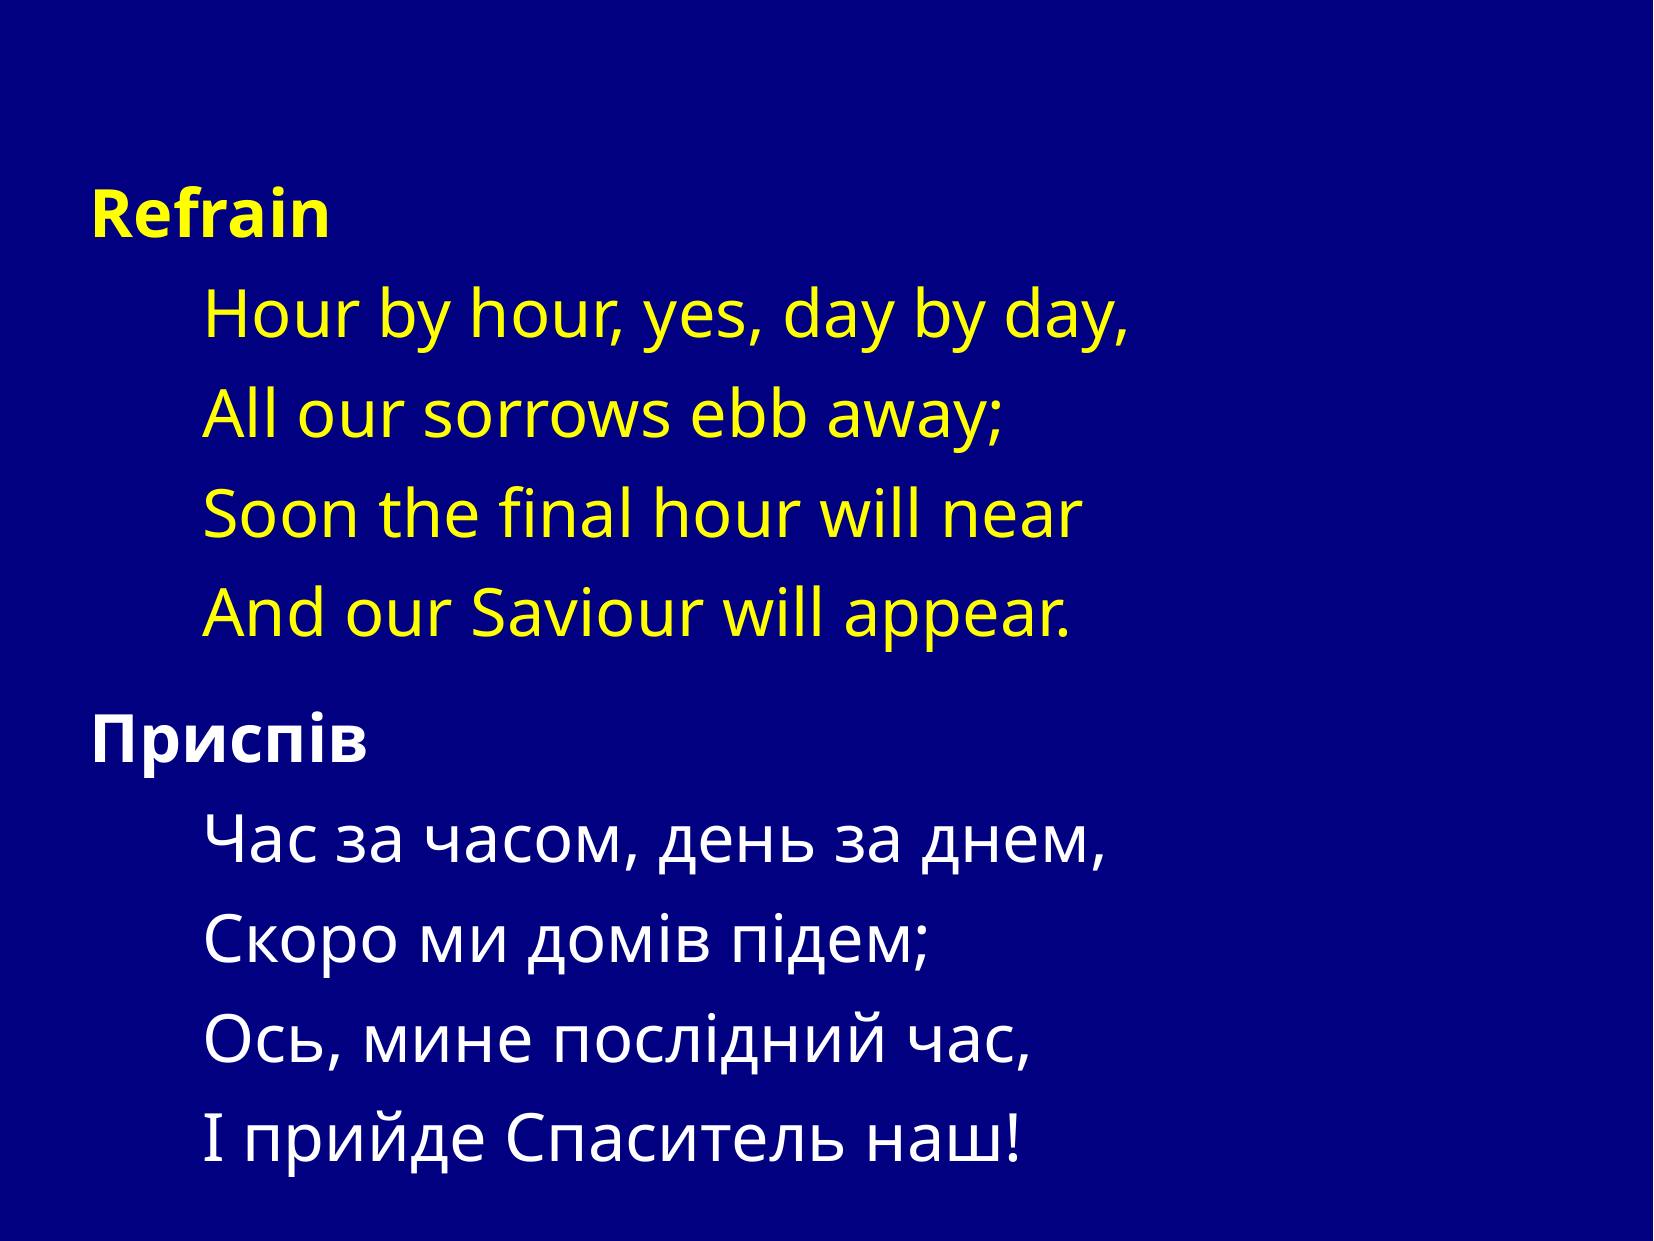

Refrain
	Hour by hour, yes, day by day,
	All our sorrows ebb away;
	Soon the final hour will near
	And our Saviour will appear.
Приспів
	Час за часом, день за днем,
	Скоро ми домів підем;
	Ось, мине послідний час,
	І прийде Спаситель наш!